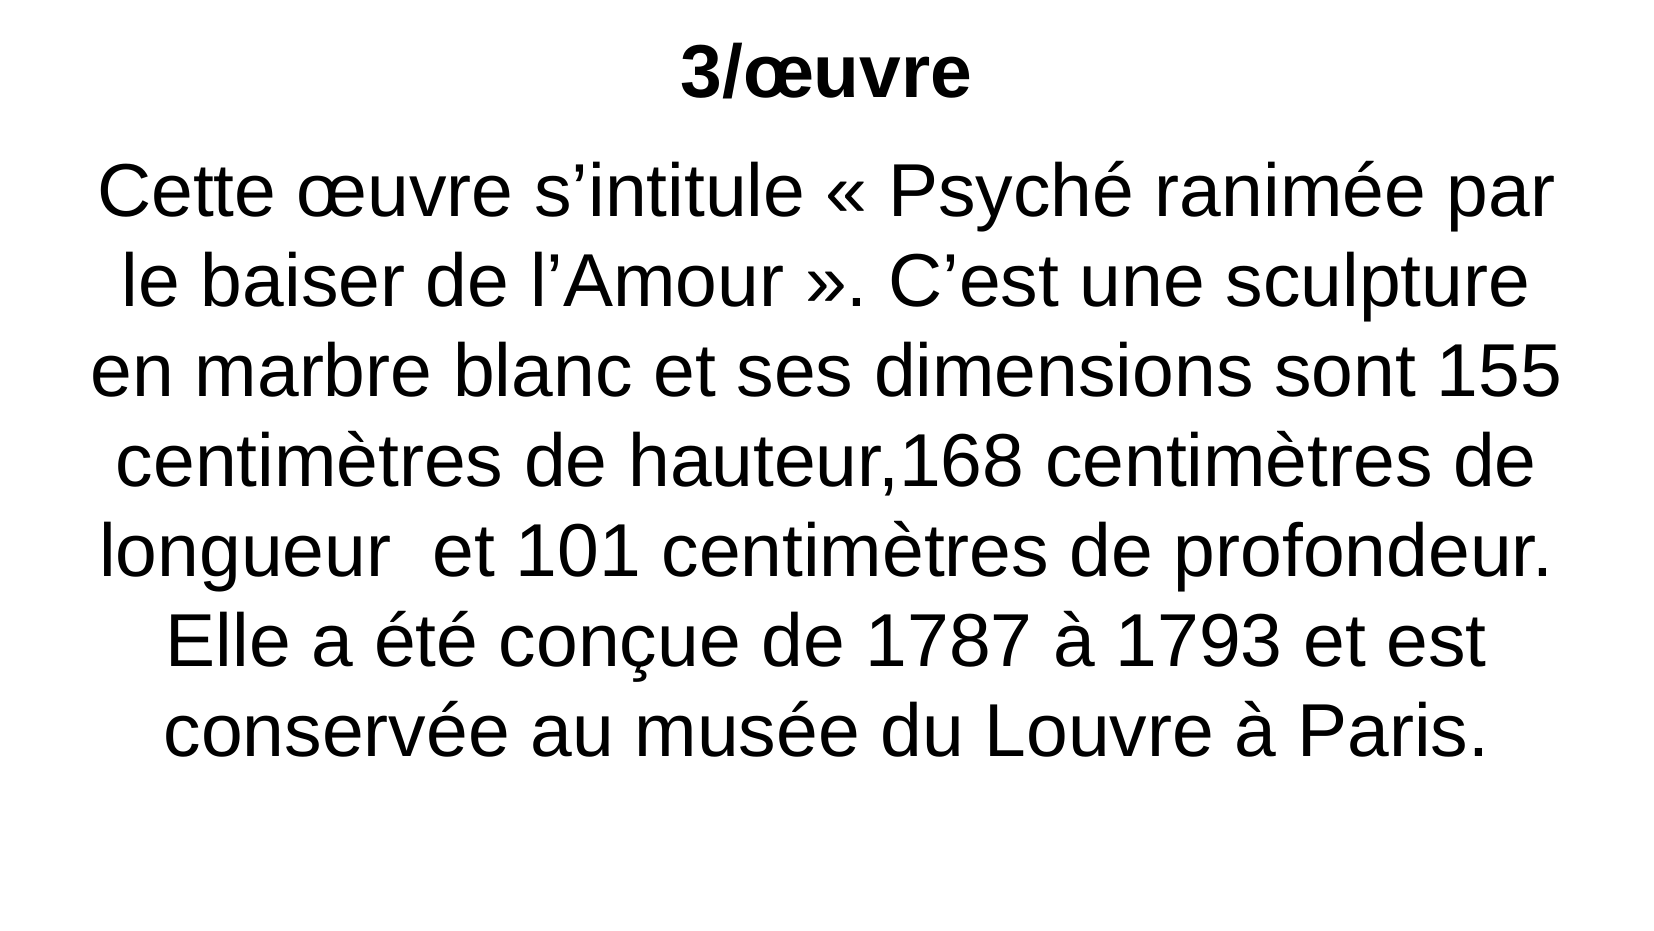

# 3/œuvre
Cette œuvre s’intitule « Psyché ranimée par le baiser de l’Amour ». C’est une sculpture en marbre blanc et ses dimensions sont 155 centimètres de hauteur,168 centimètres de longueur et 101 centimètres de profondeur. Elle a été conçue de 1787 à 1793 et est conservée au musée du Louvre à Paris.